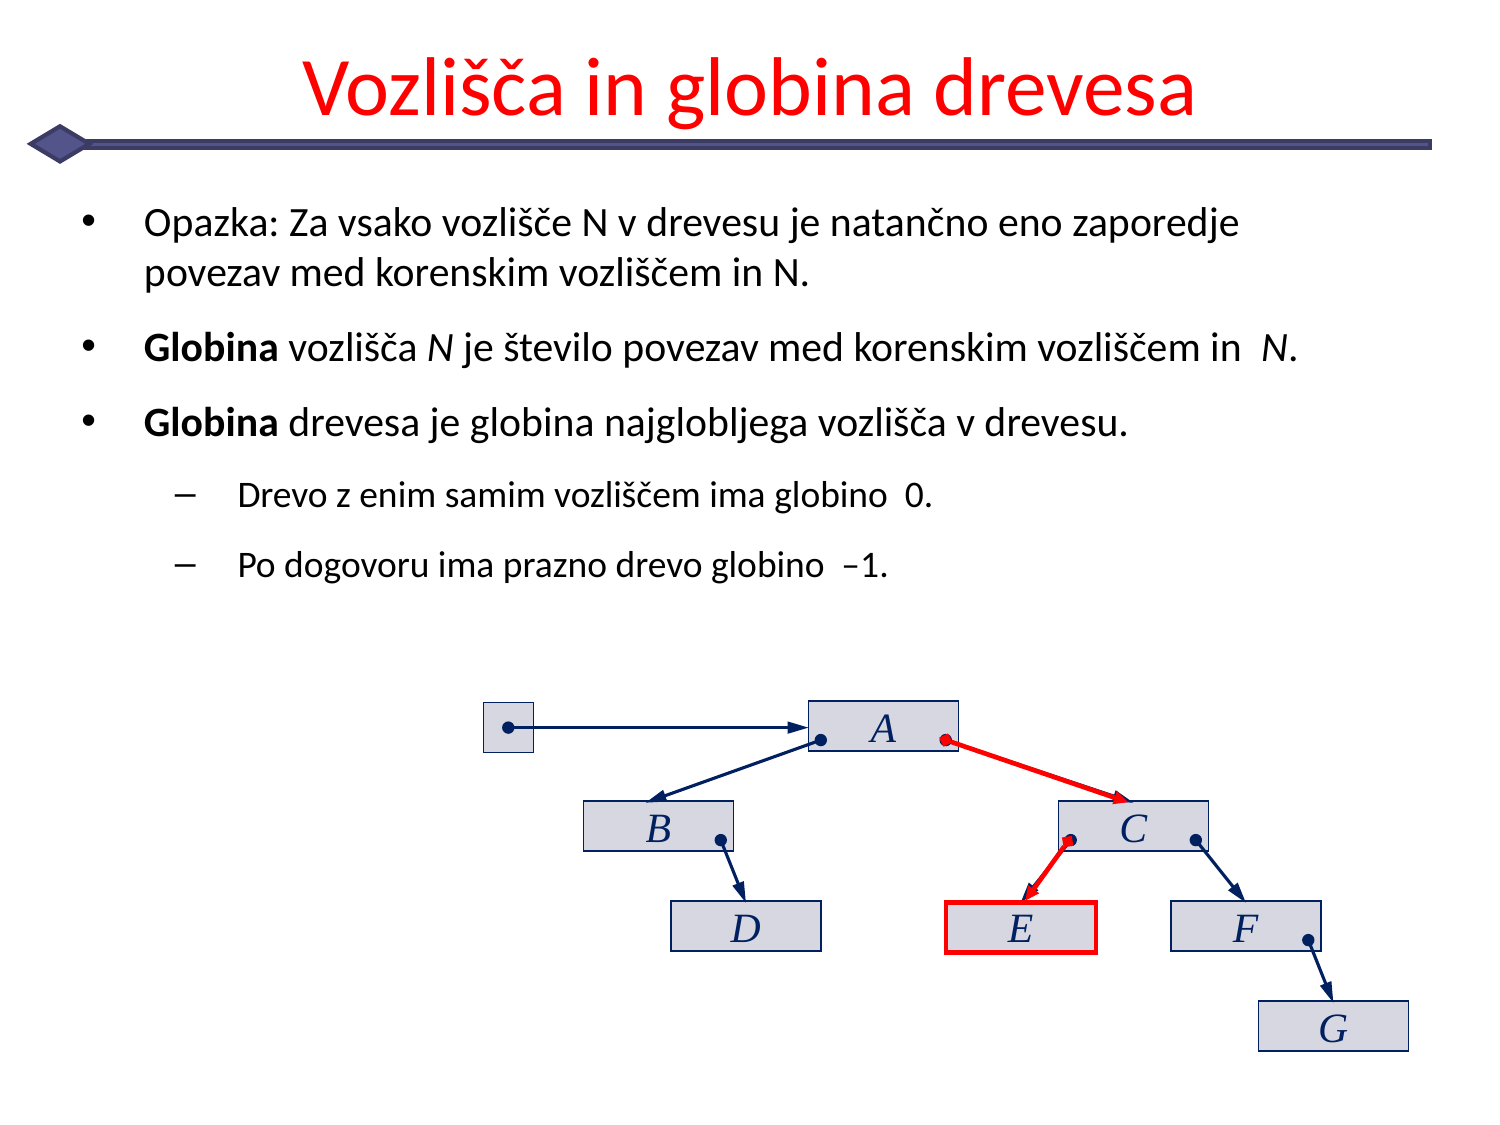

# Vozlišča in globina drevesa
Opazka: Za vsako vozlišče N v drevesu je natančno eno zaporedje povezav med korenskim vozliščem in N.
Globina vozlišča N je število povezav med korenskim vozliščem in N.
Globina drevesa je globina najglobljega vozlišča v drevesu.
Drevo z enim samim vozliščem ima globino 0.
Po dogovoru ima prazno drevo globino –1.
A
B
C
D
E
F
G